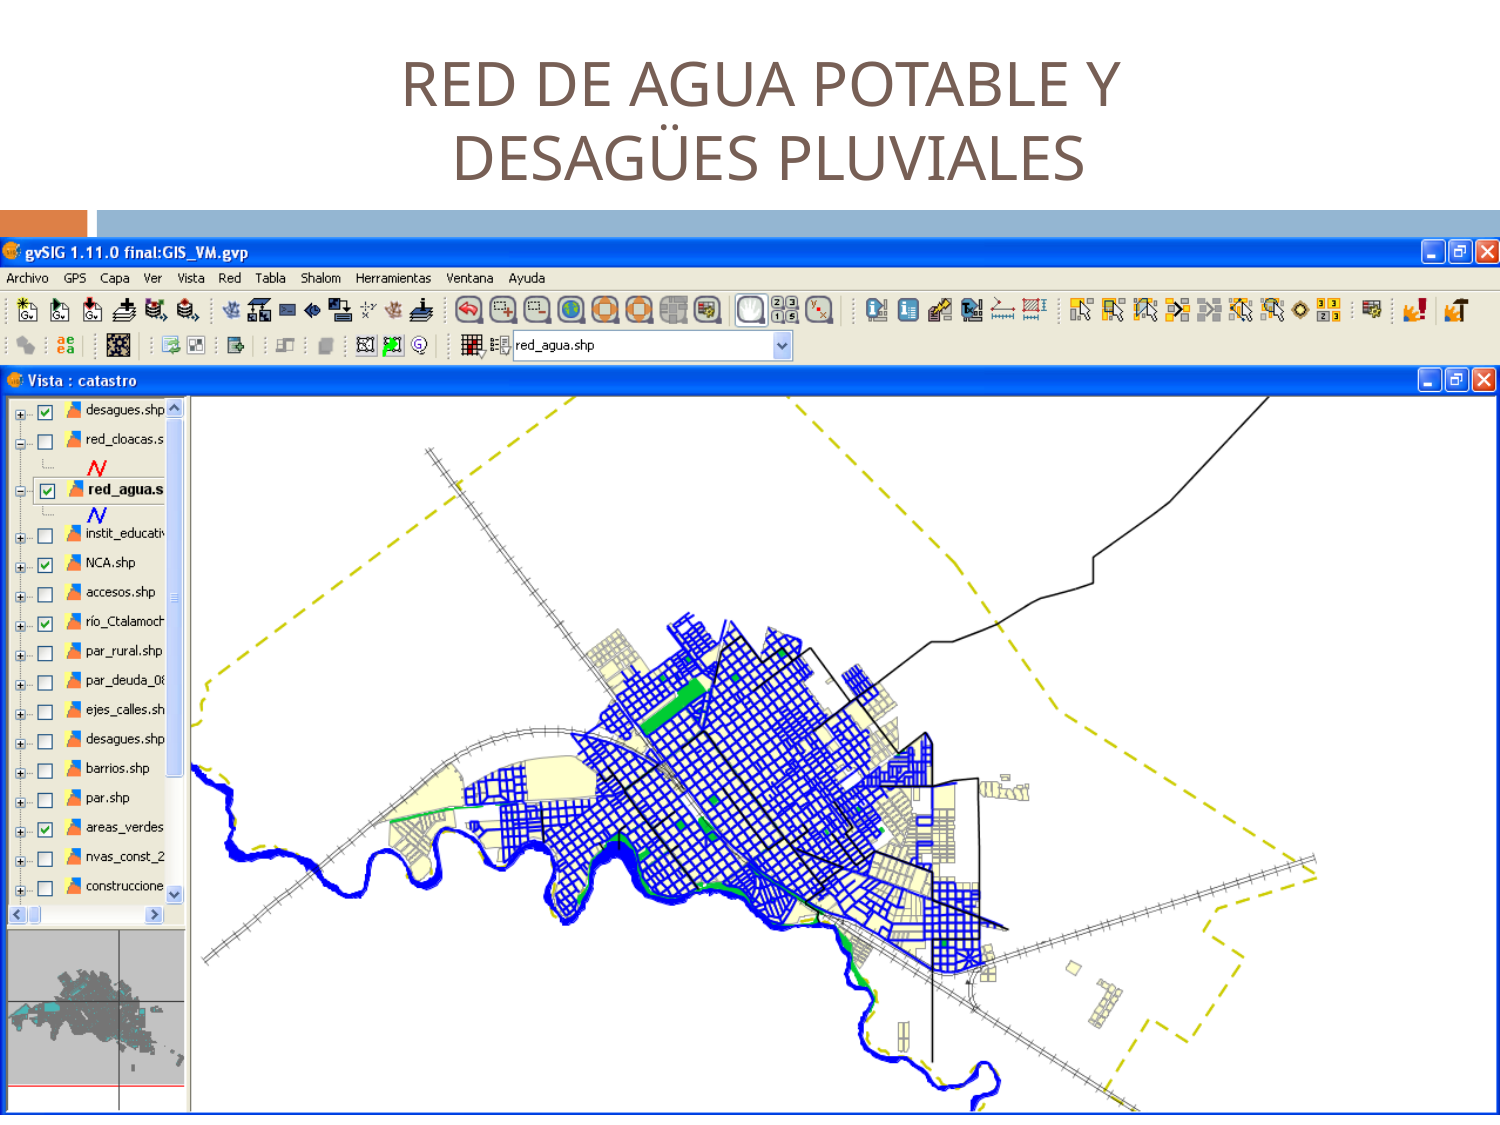

# RED DE AGUA POTABLE Y DESAGÜES PLUVIALES